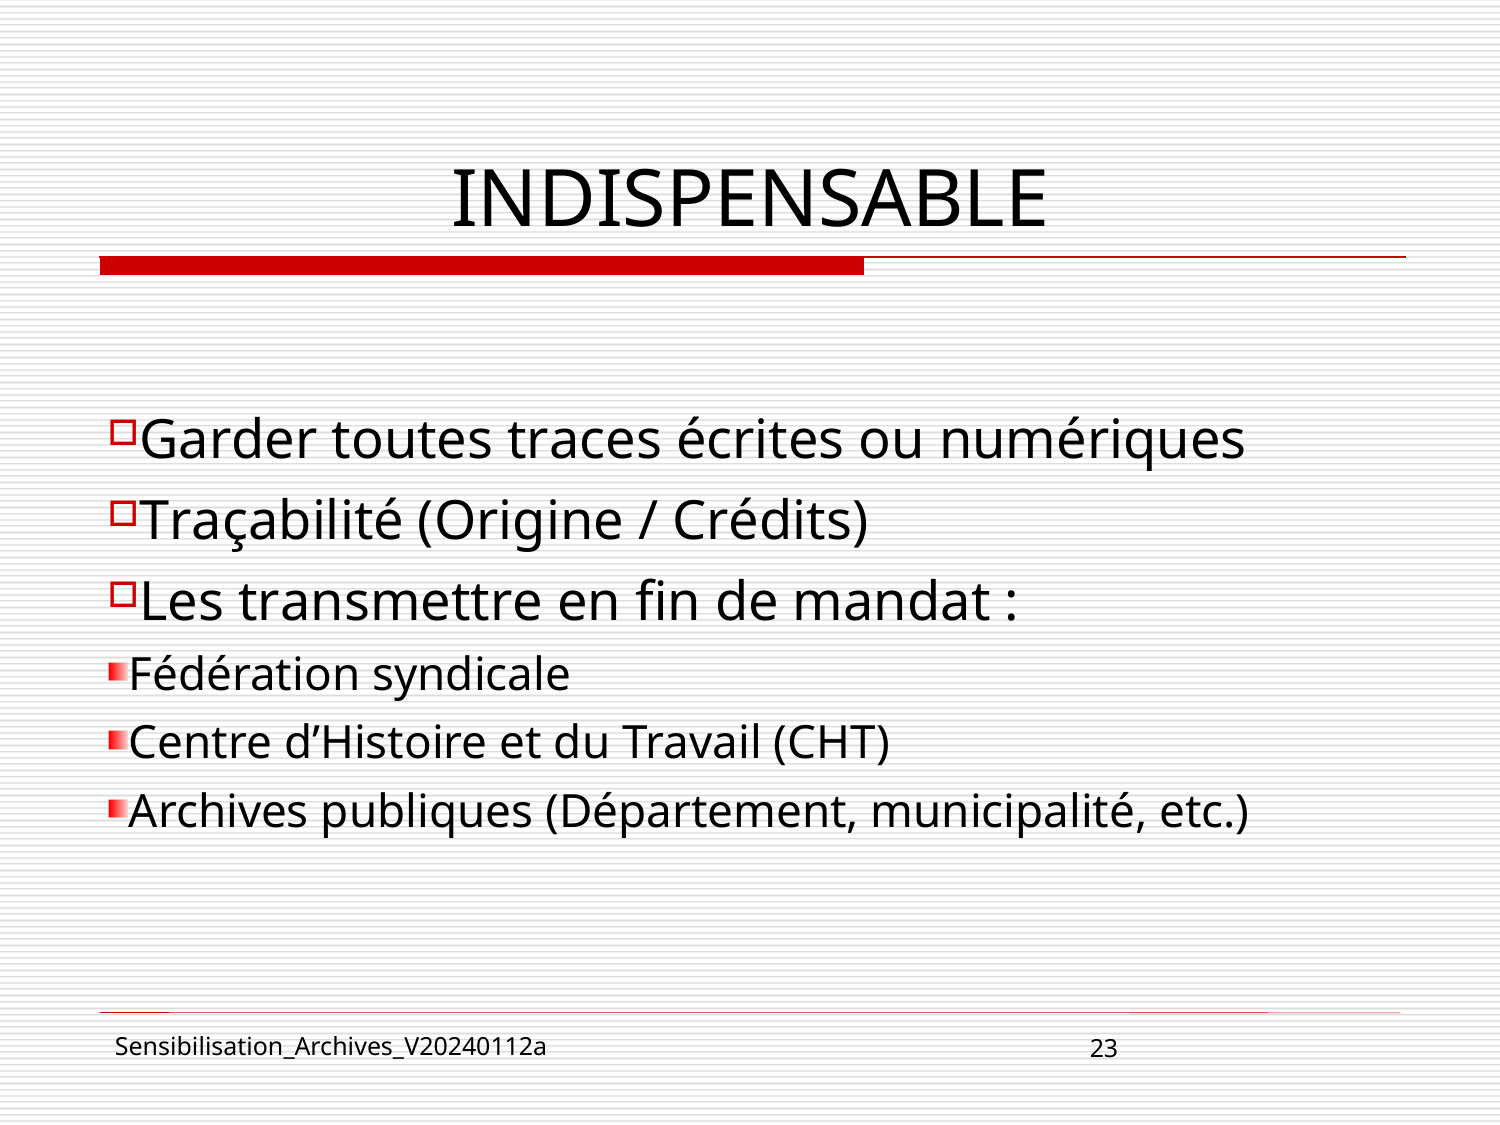

# INDISPENSABLE
Garder toutes traces écrites ou numériques
Traçabilité (Origine / Crédits)
Les transmettre en fin de mandat :
Fédération syndicale
Centre d’Histoire et du Travail (CHT)
Archives publiques (Département, municipalité, etc.)
Sensibilisation_Archives_V20240112a